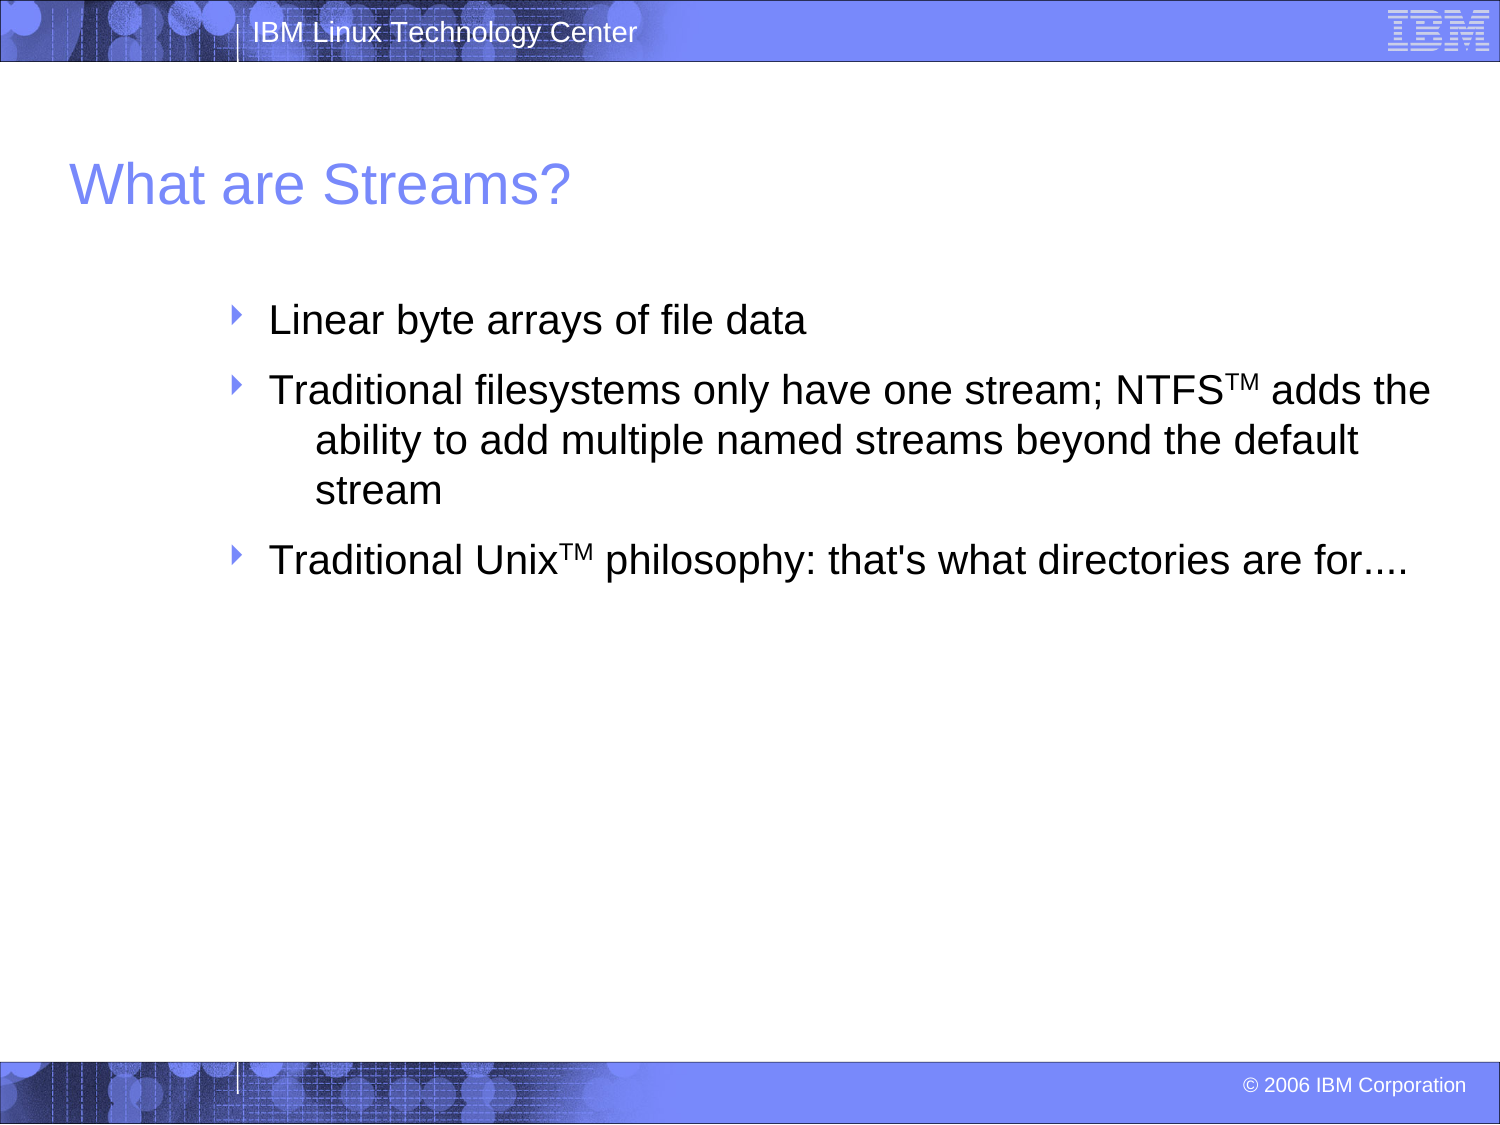

# What are Streams?
Linear byte arrays of file data
Traditional filesystems only have one stream; NTFSTM adds the ability to add multiple named streams beyond the default stream
Traditional UnixTM philosophy: that's what directories are for....